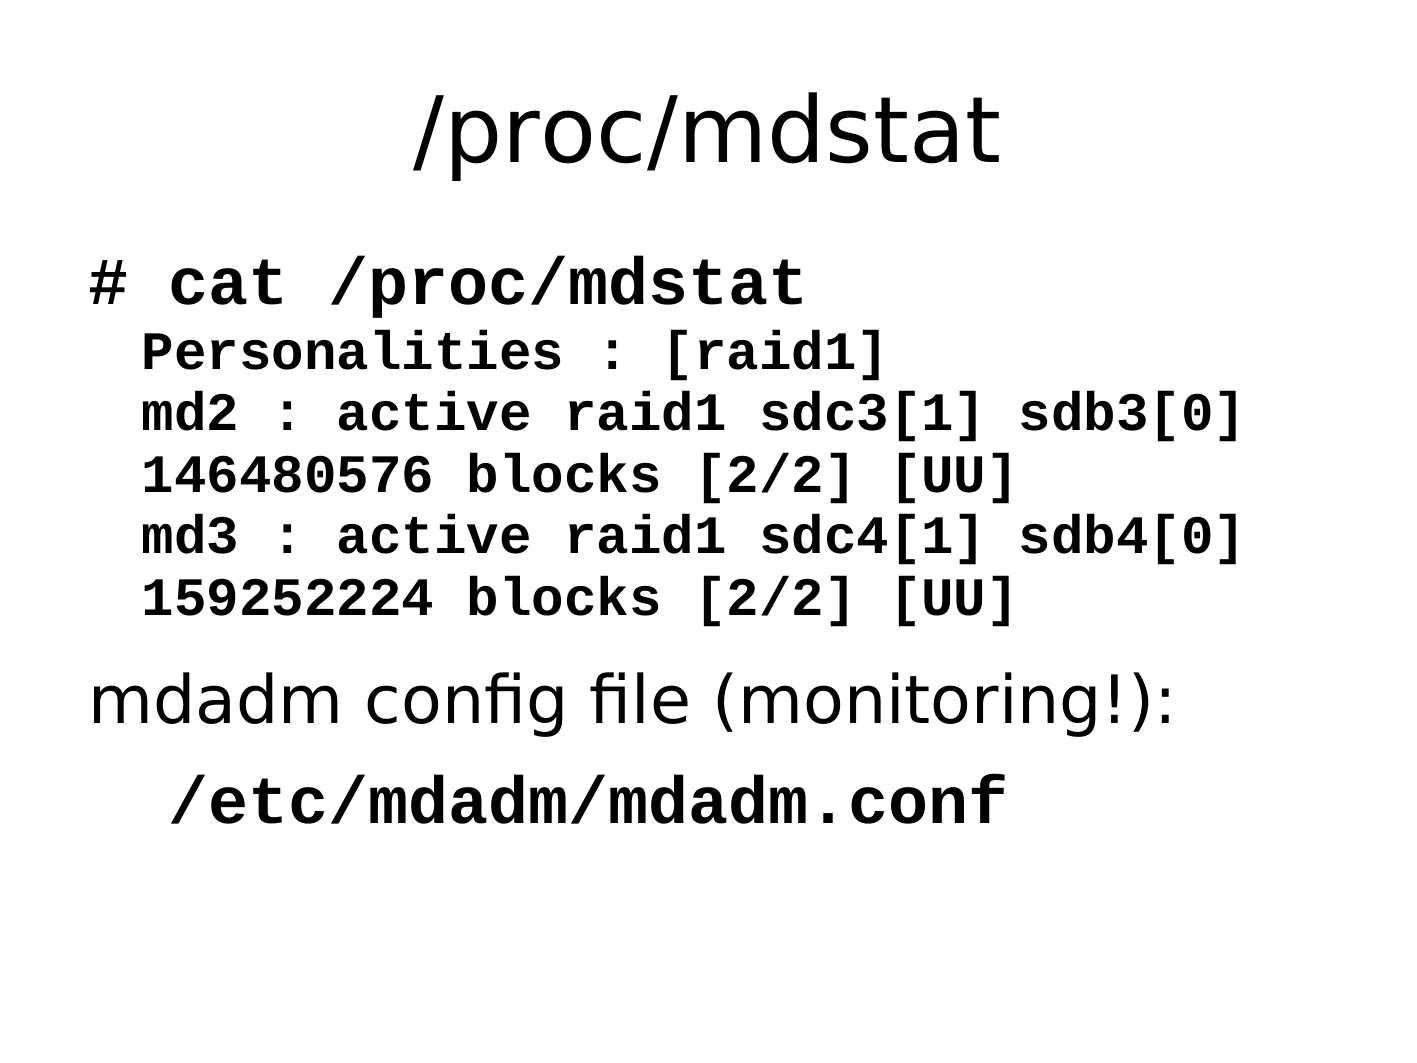

# /proc/mdstat
# cat /proc/mdstat Personalities : [raid1] md2 : active raid1 sdc3[1] sdb3[0] 146480576 blocks [2/2] [UU] md3 : active raid1 sdc4[1] sdb4[0] 159252224 blocks [2/2] [UU]
mdadm config file (monitoring!):
 /etc/mdadm/mdadm.conf